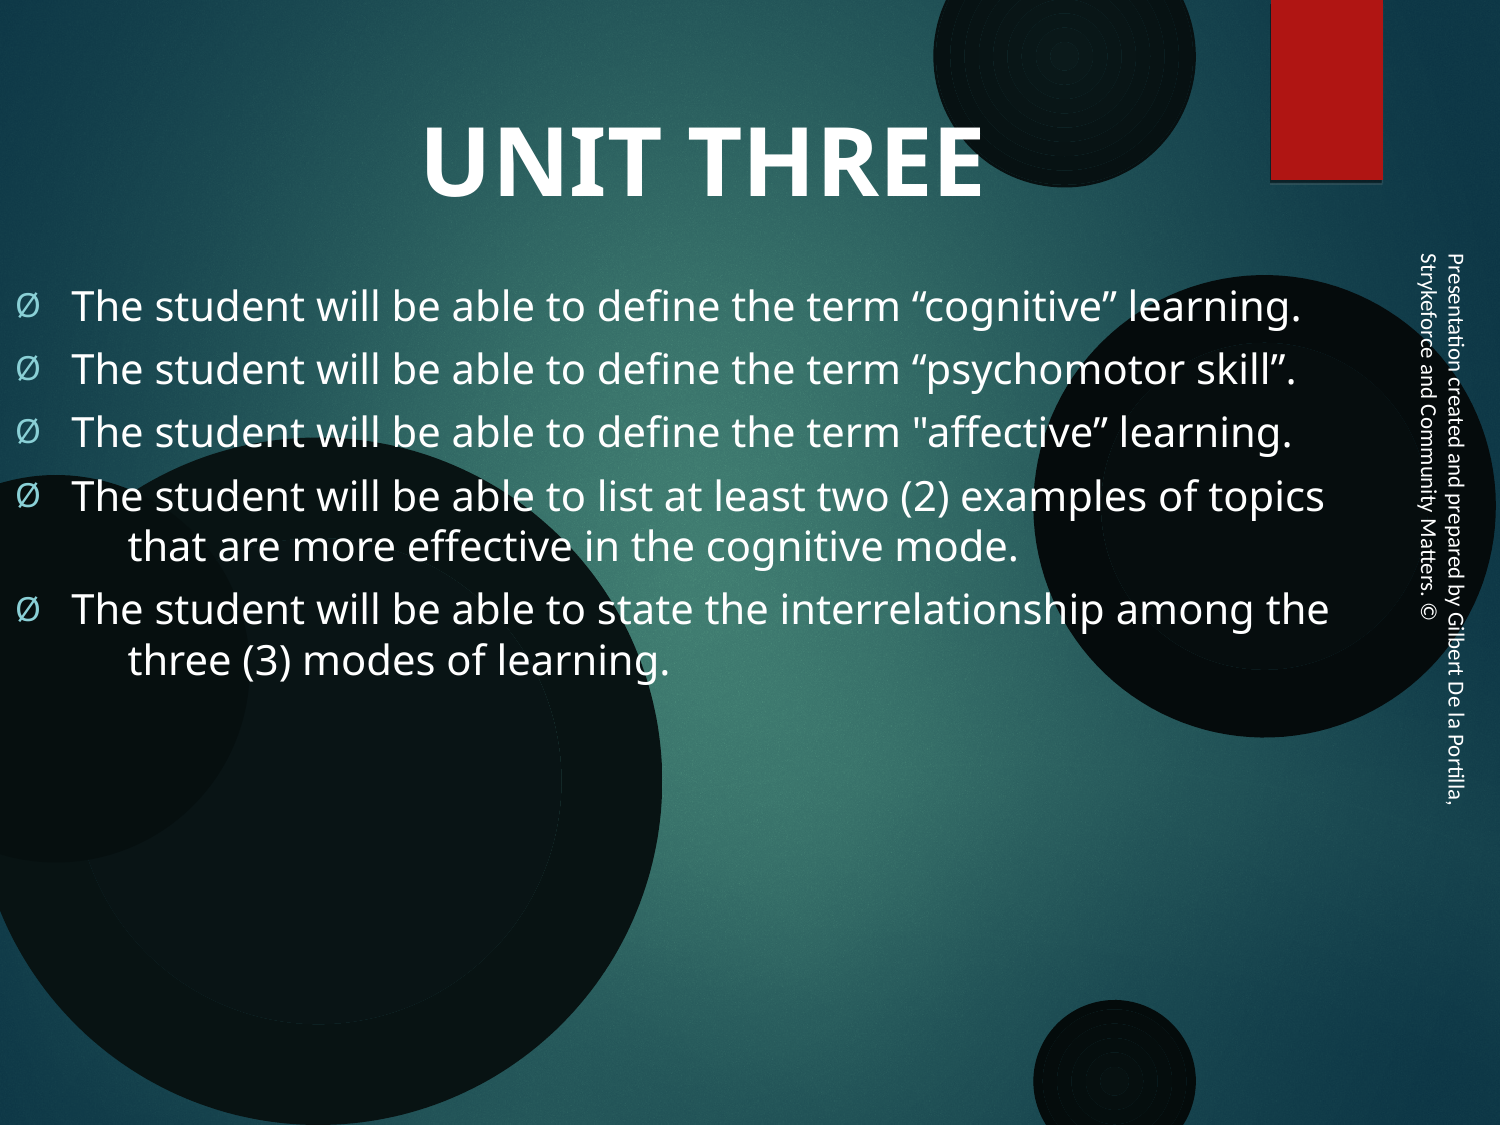

# UNIT THREE
The student will be able to define the term “cognitive” learning.
The student will be able to define the term “psychomotor skill”.
The student will be able to define the term "affective” learning.
The student will be able to list at least two (2) examples of topics that are more effective in the cognitive mode.
The student will be able to state the interrelationship among the three (3) modes of learning.
Presentation created and prepared by Gilbert De la Portilla, Strykeforce and Community Matters. ©